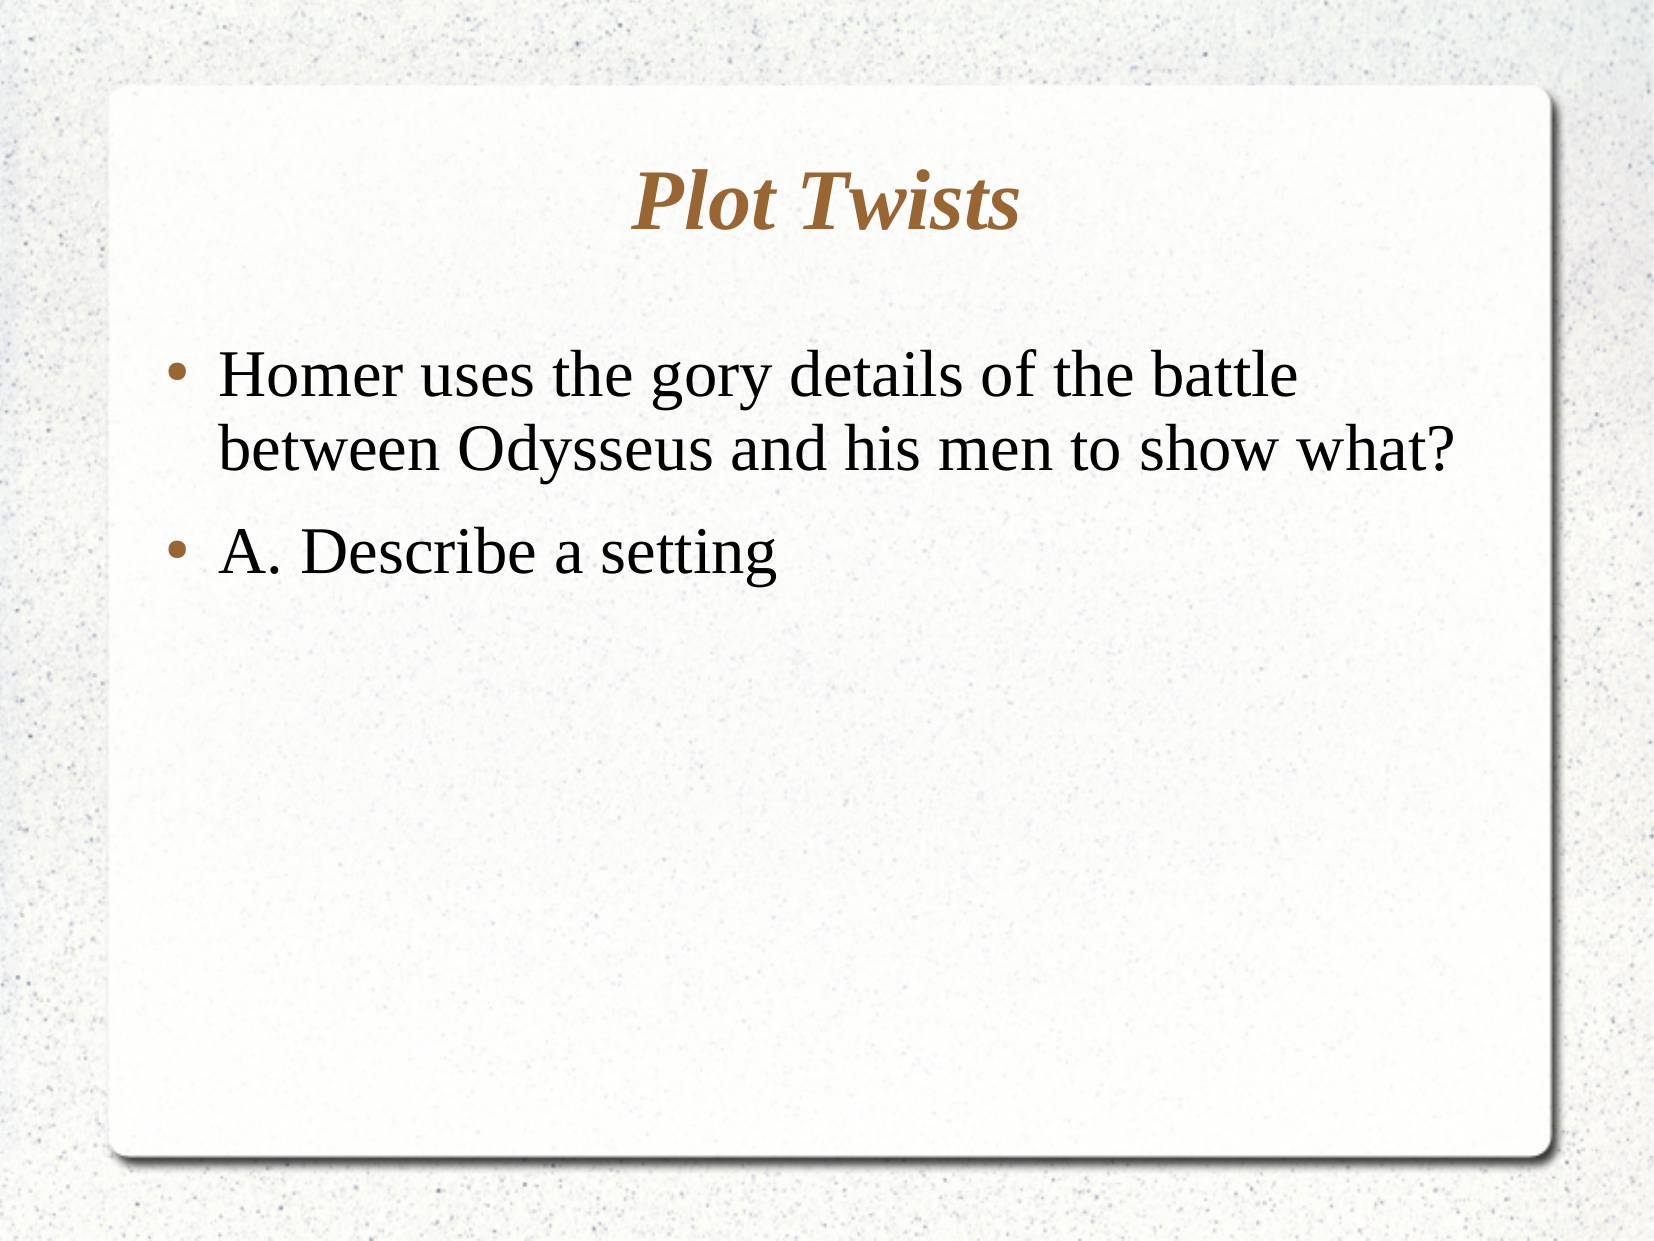

# Plot Twists
Homer uses the gory details of the battle between Odysseus and his men to show what?
A. Describe a setting